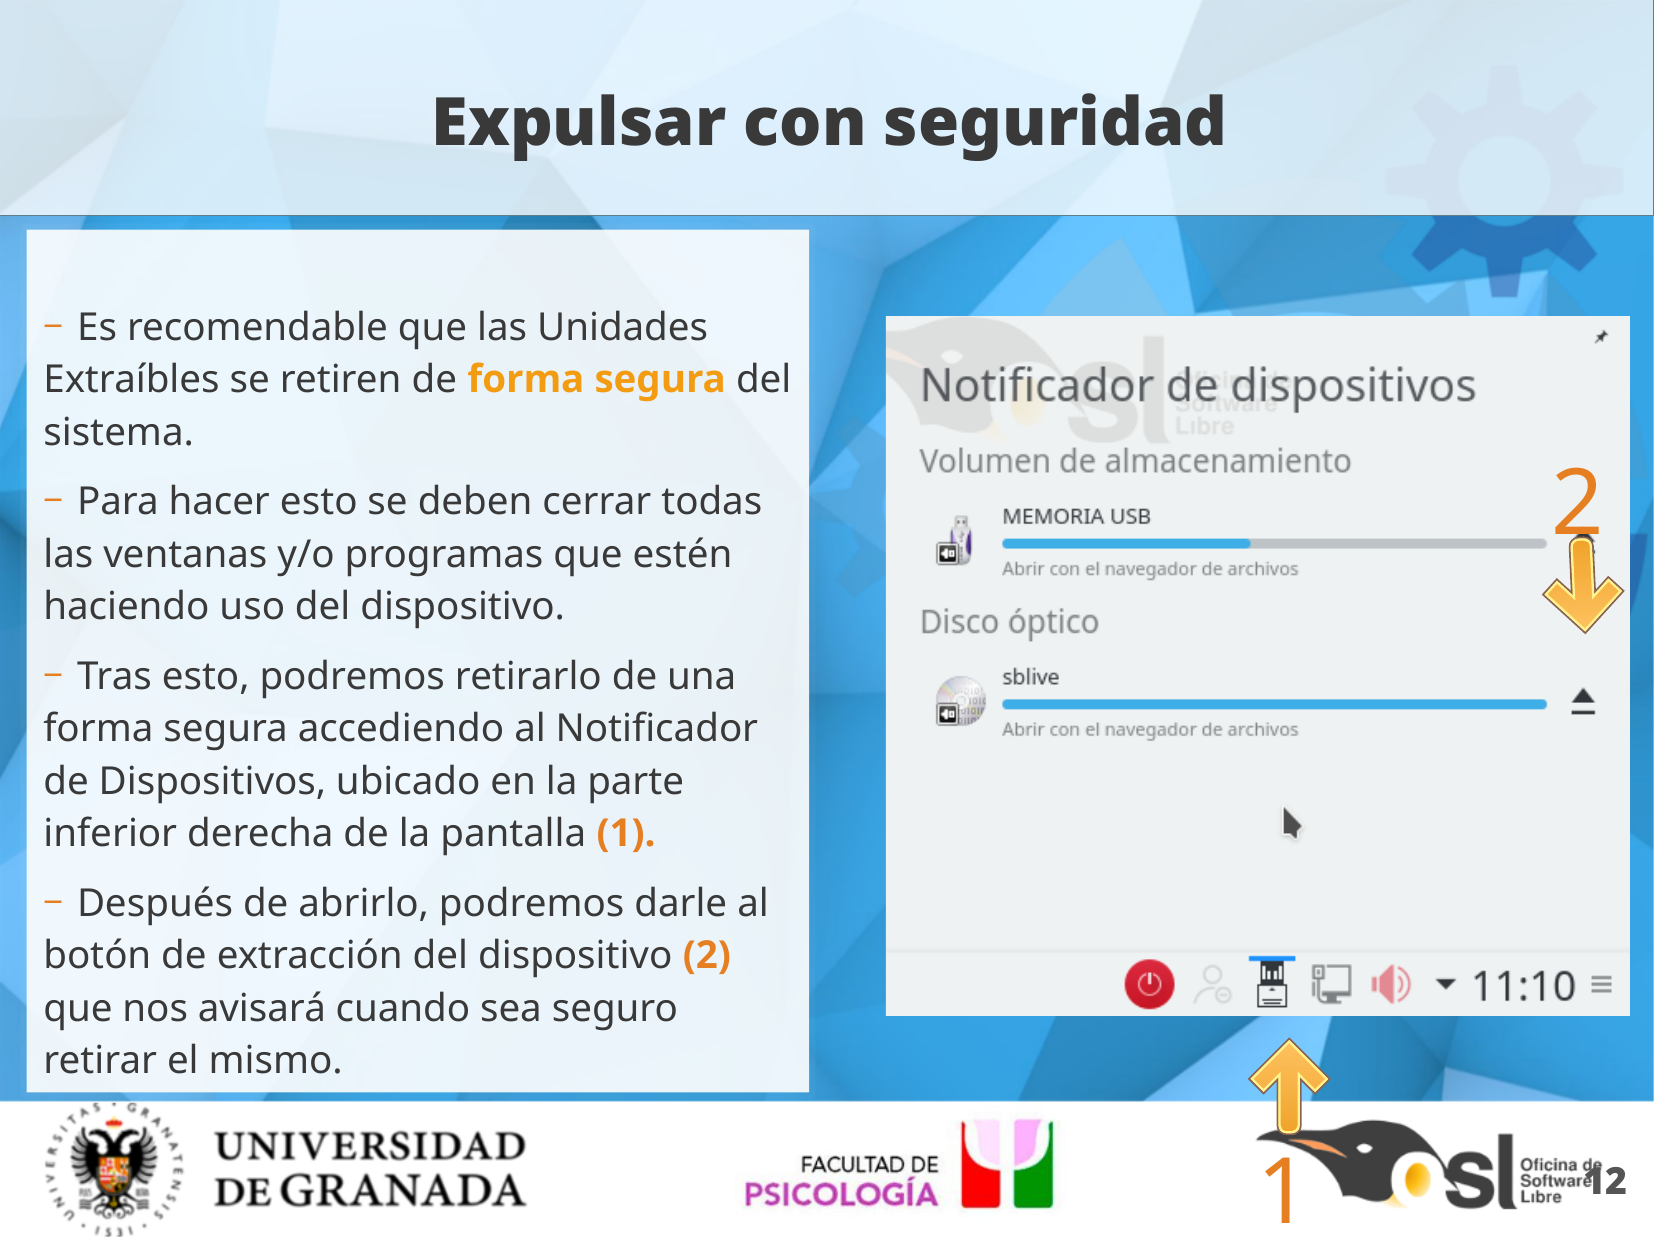

# Expulsar con seguridad
 Es recomendable que las Unidades Extraíbles se retiren de forma segura del sistema.
 Para hacer esto se deben cerrar todas las ventanas y/o programas que estén haciendo uso del dispositivo.
 Tras esto, podremos retirarlo de una forma segura accediendo al Notificador de Dispositivos, ubicado en la parte inferior derecha de la pantalla (1).
 Después de abrirlo, podremos darle al botón de extracción del dispositivo (2) que nos avisará cuando sea seguro retirar el mismo.
2
1
12